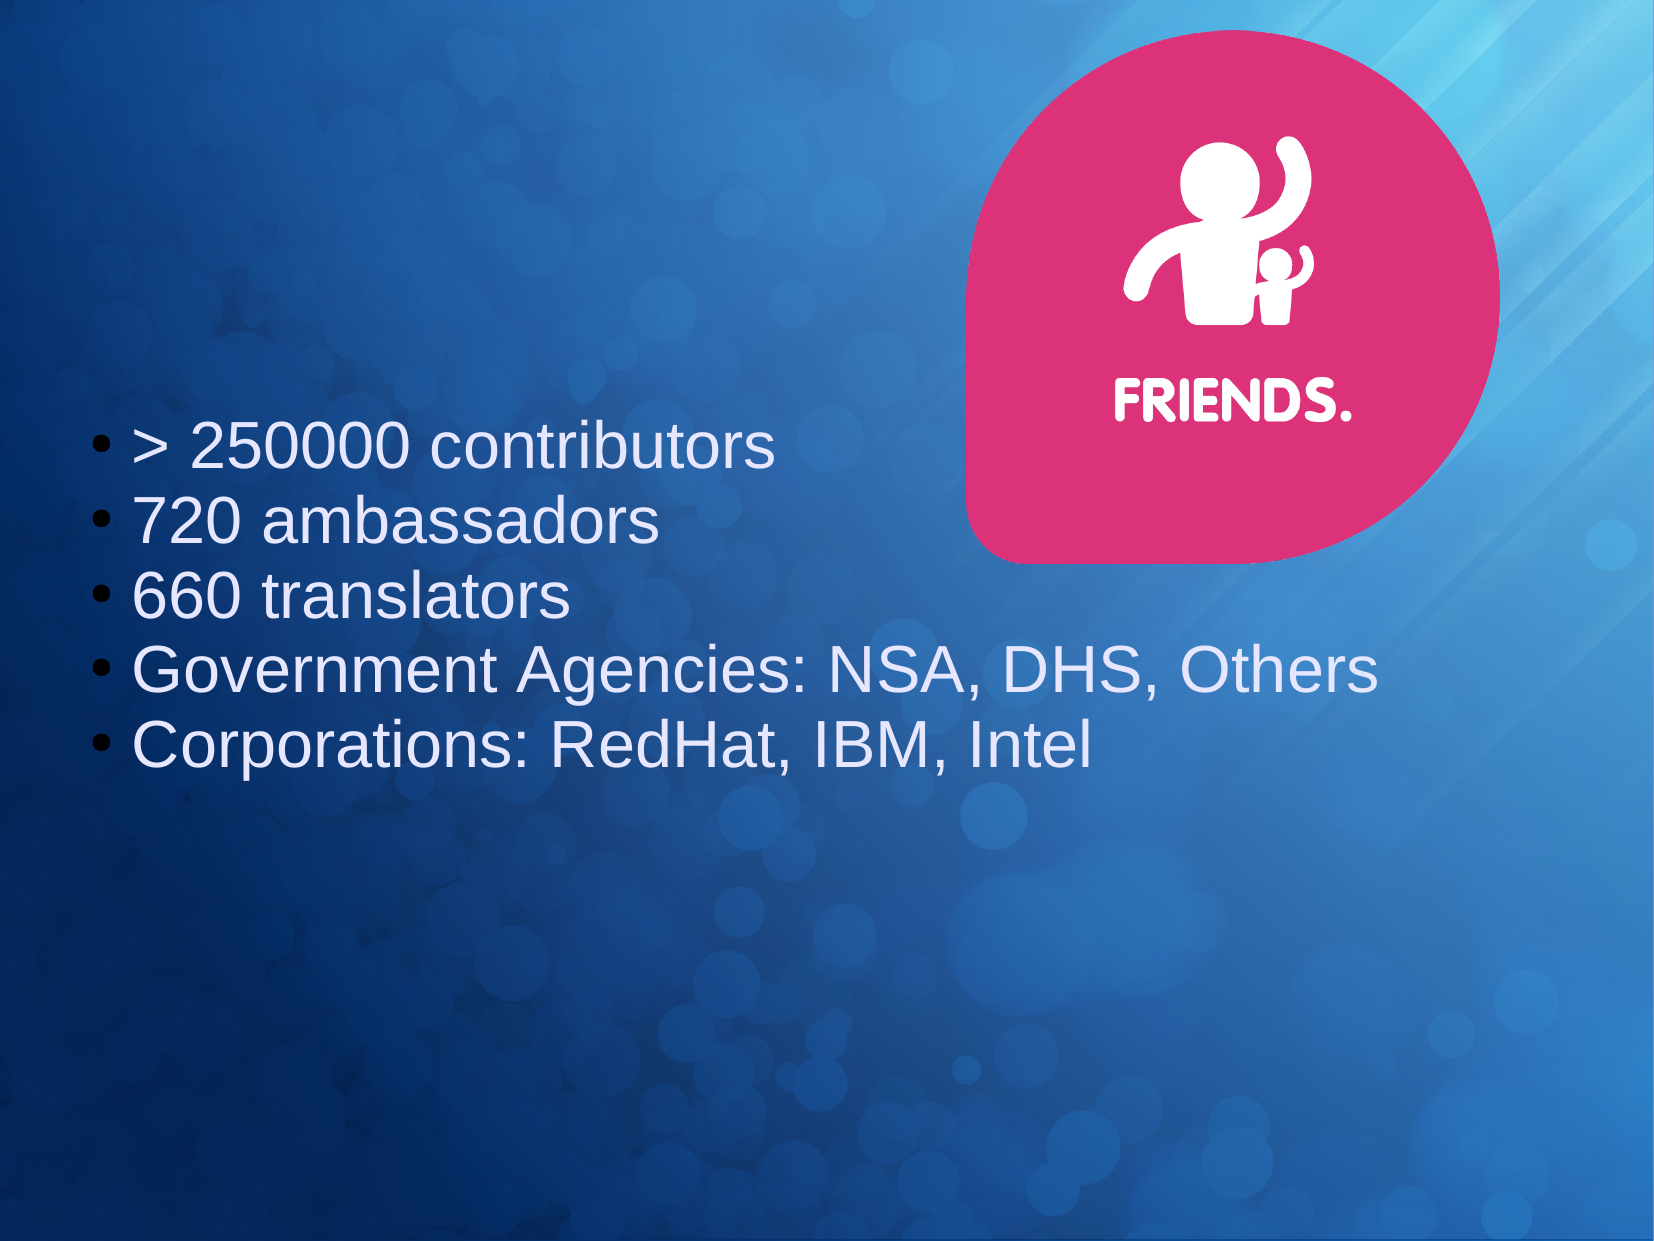

> 250000 contributors
 720 ambassadors
 660 translators
 Government Agencies: NSA, DHS, Others
 Corporations: RedHat, IBM, Intel